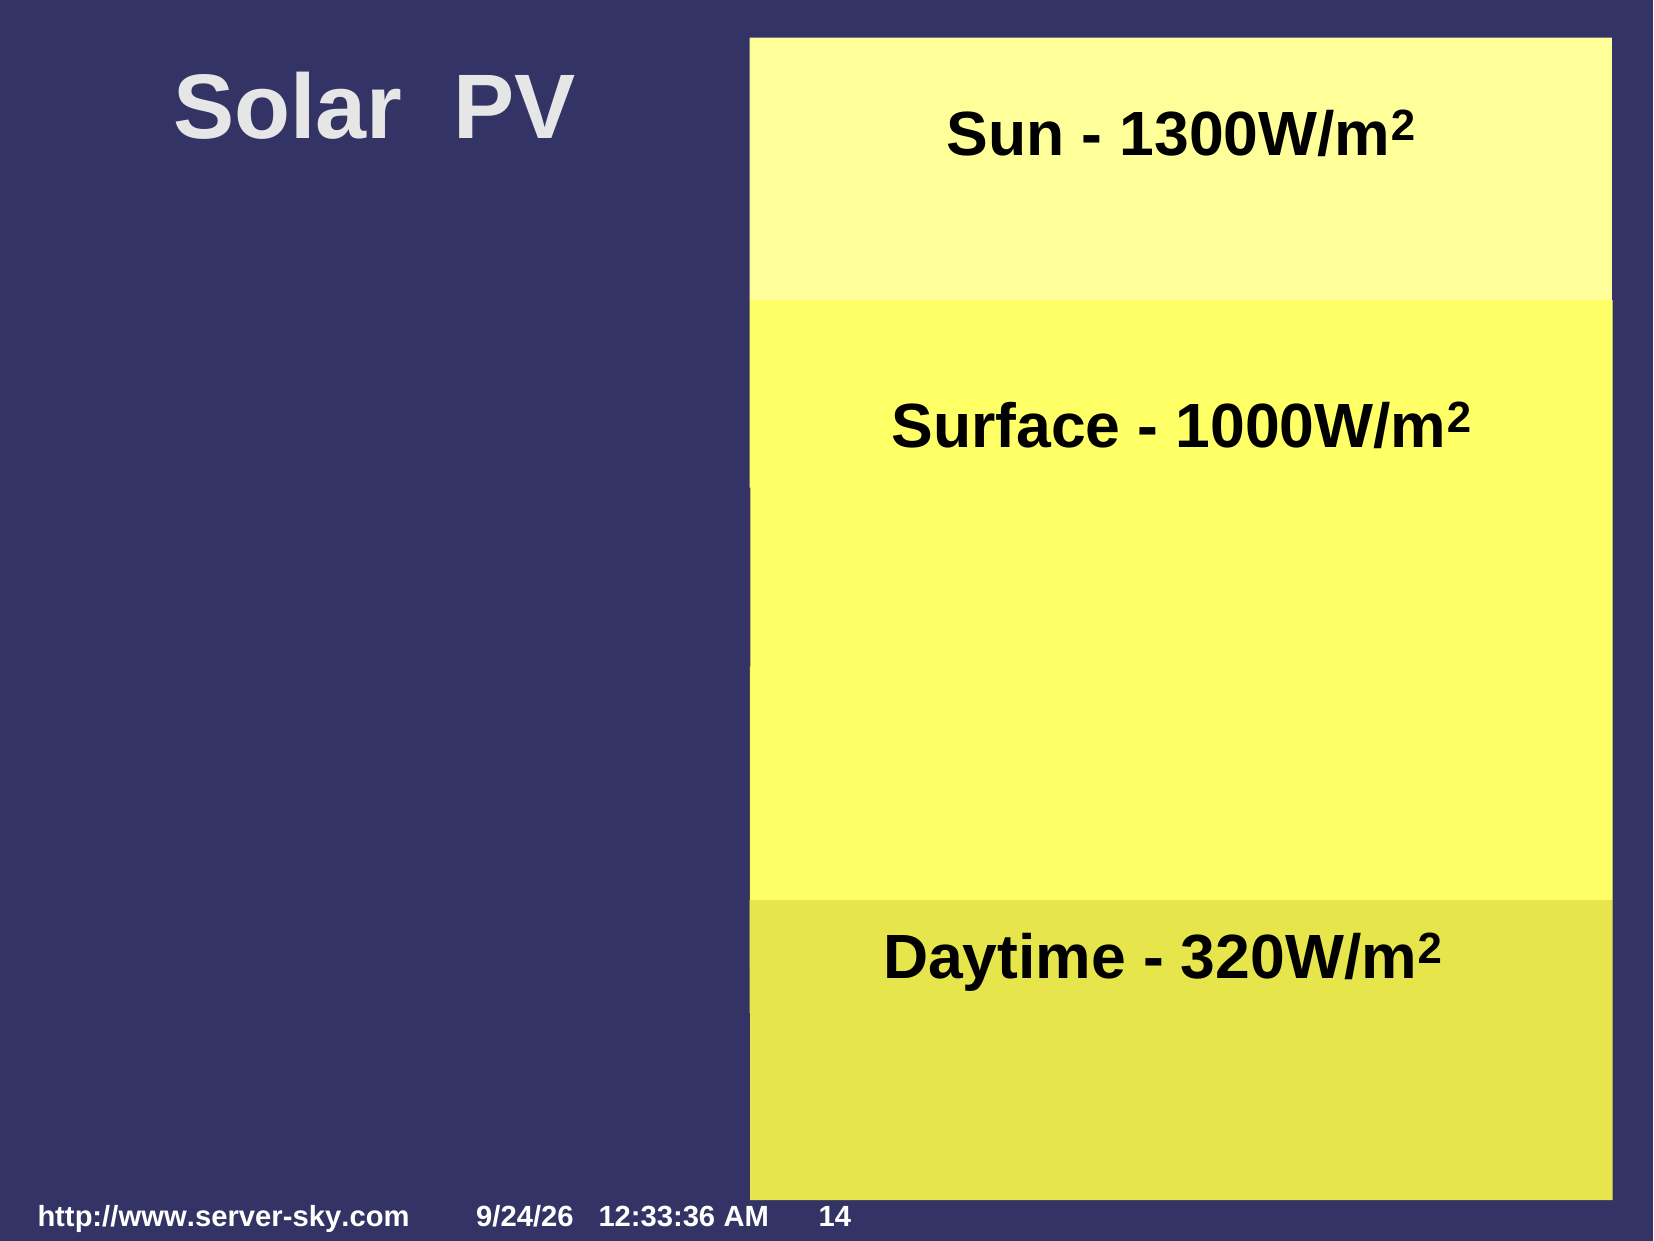

Sun - 1300W/m2
# Solar PV
Surface - 1000W/m2
Surface - 1000W/m2
Daytime - 320W/m2